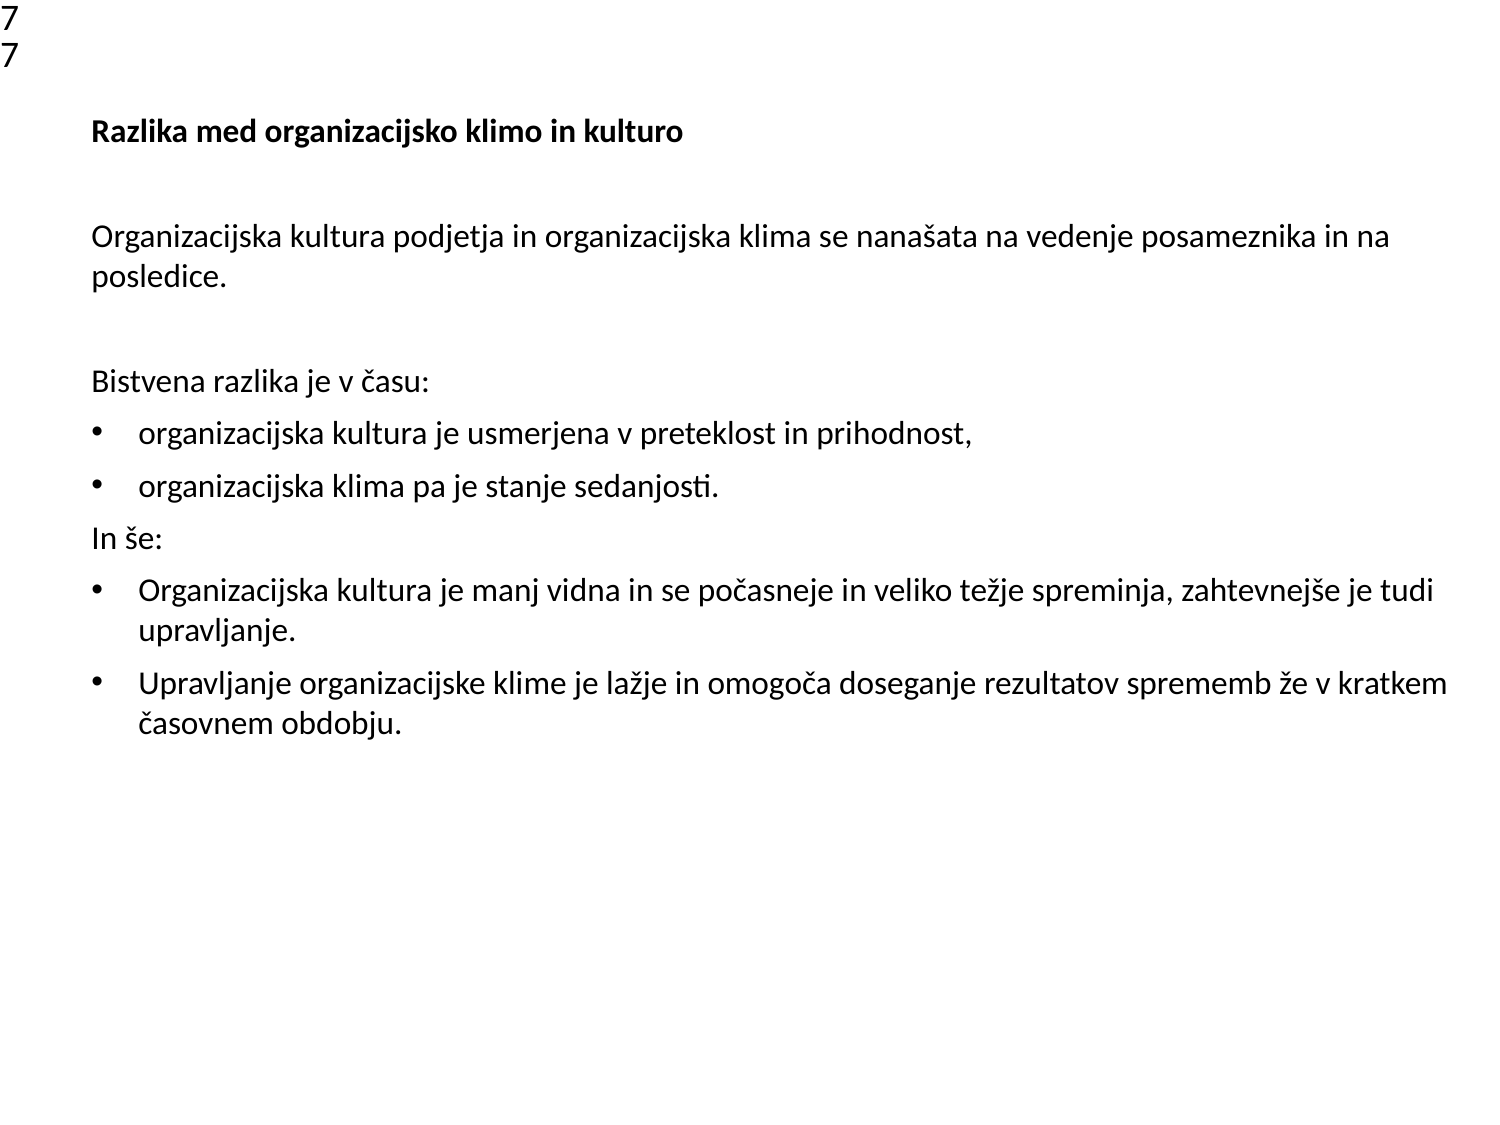

Razlika med organizacijsko klimo in kulturo
Organizacijska kultura podjetja in organizacijska klima se nanašata na vedenje posameznika in na posledice.
Bistvena razlika je v času:
organizacijska kultura je usmerjena v preteklost in prihodnost,
organizacijska klima pa je stanje sedanjosti.
In še:
Organizacijska kultura je manj vidna in se počasneje in veliko težje spreminja, zahtevnejše je tudi upravljanje.
Upravljanje organizacijske klime je lažje in omogoča doseganje rezultatov sprememb že v kratkem časovnem obdobju.